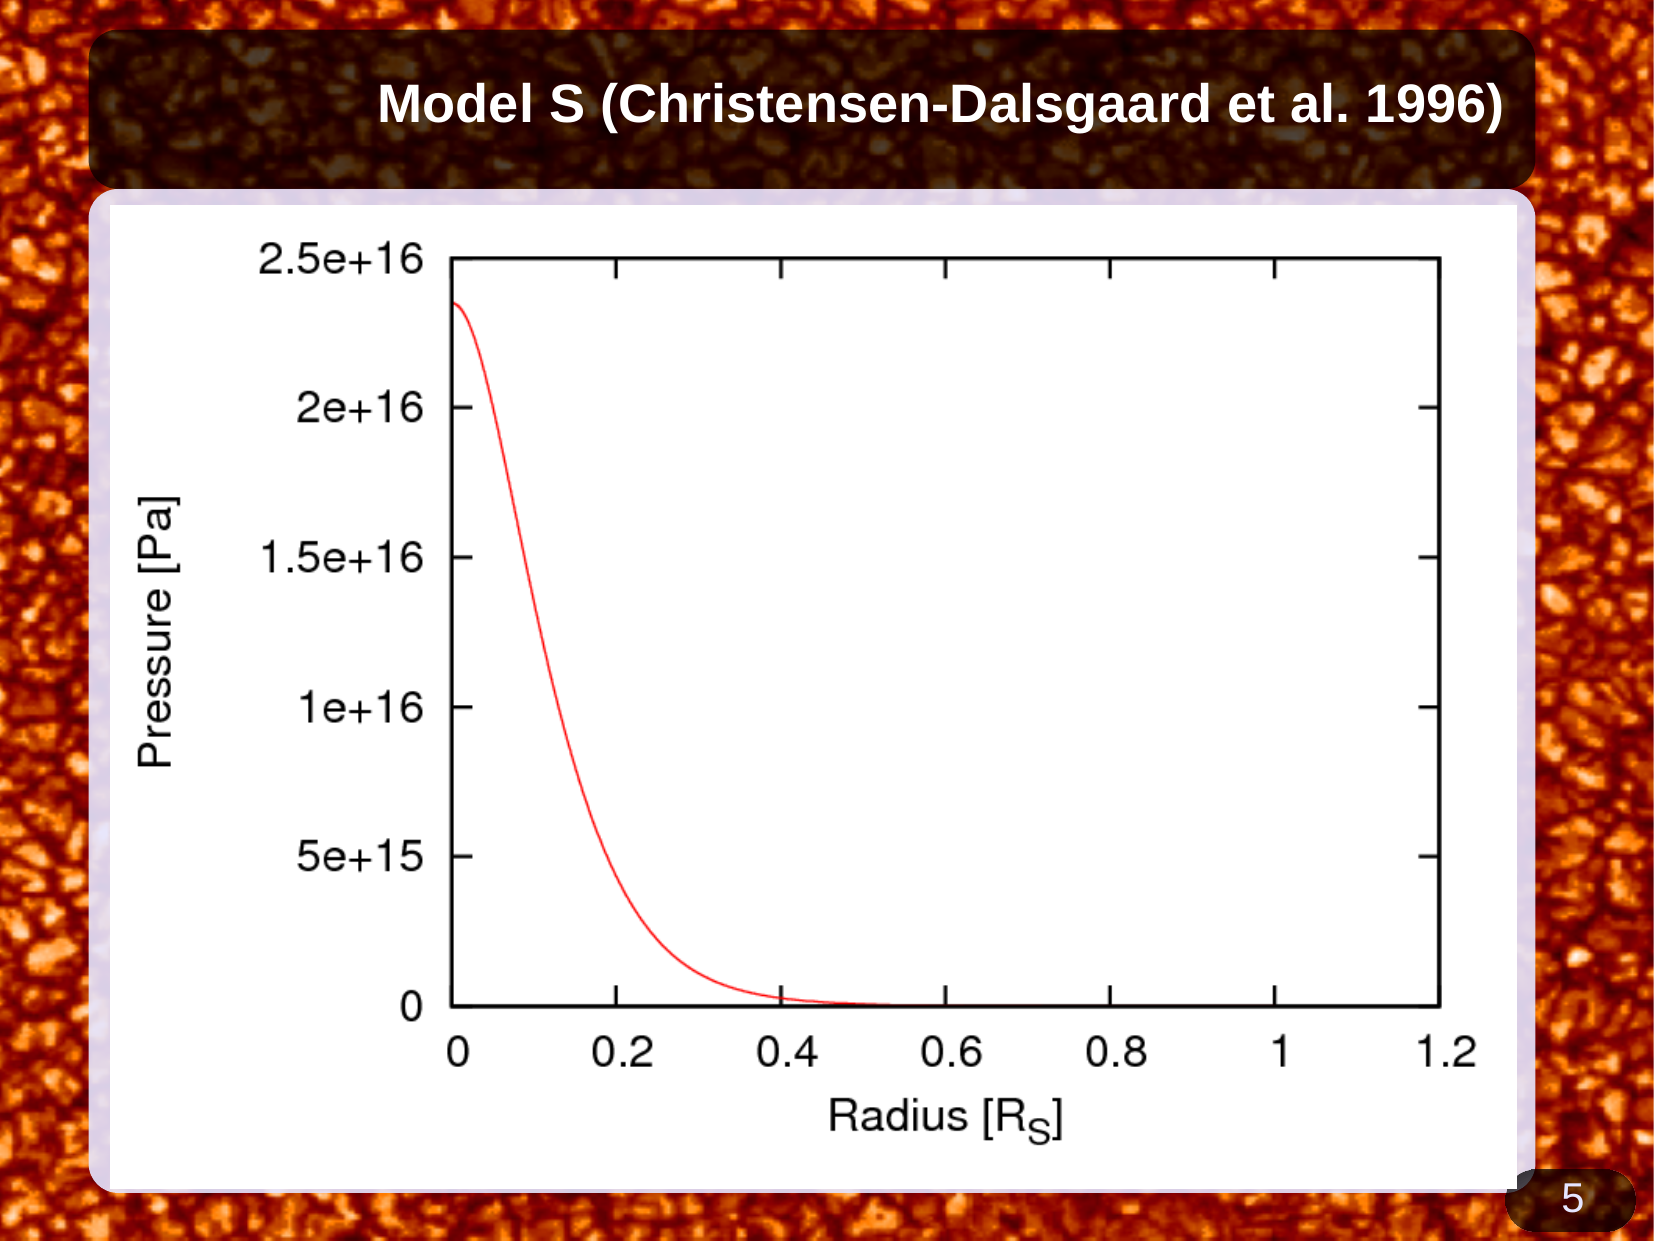

# Model S (Christensen-Dalsgaard et al. 1996)